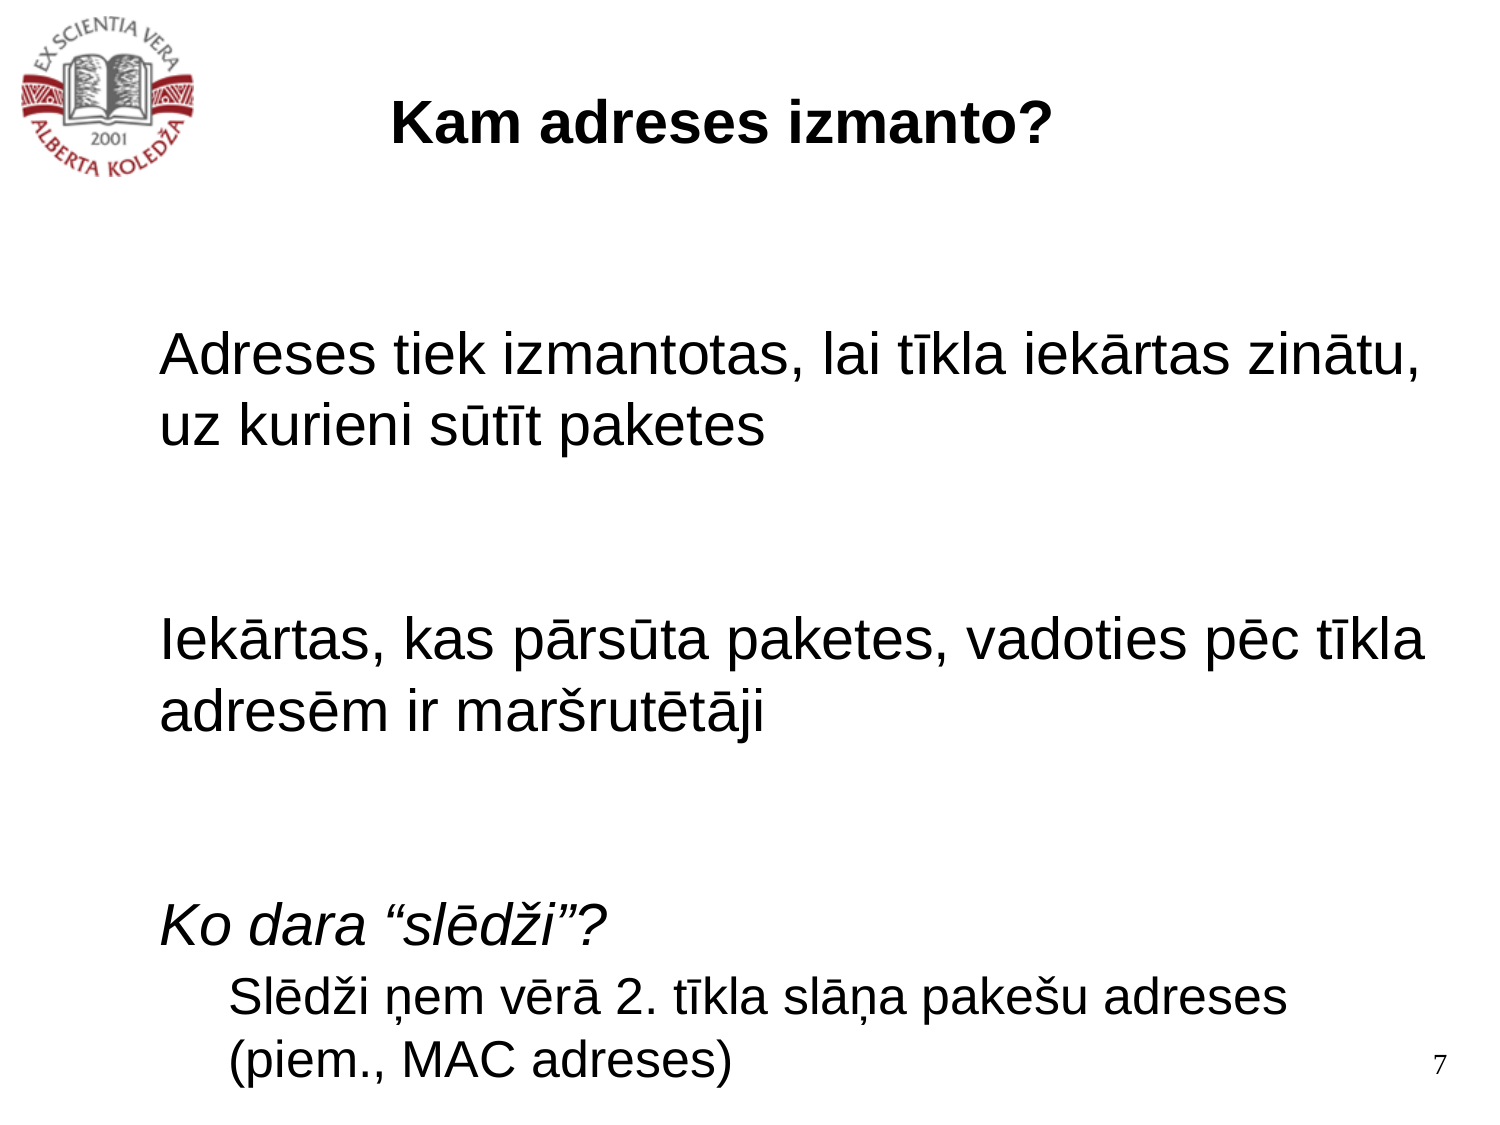

# Kam adreses izmanto?
Adreses tiek izmantotas, lai tīkla iekārtas zinātu, uz kurieni sūtīt paketes
Iekārtas, kas pārsūta paketes, vadoties pēc tīkla adresēm ir maršrutētāji
Ko dara “slēdži”?
Slēdži ņem vērā 2. tīkla slāņa pakešu adreses (piem., MAC adreses)